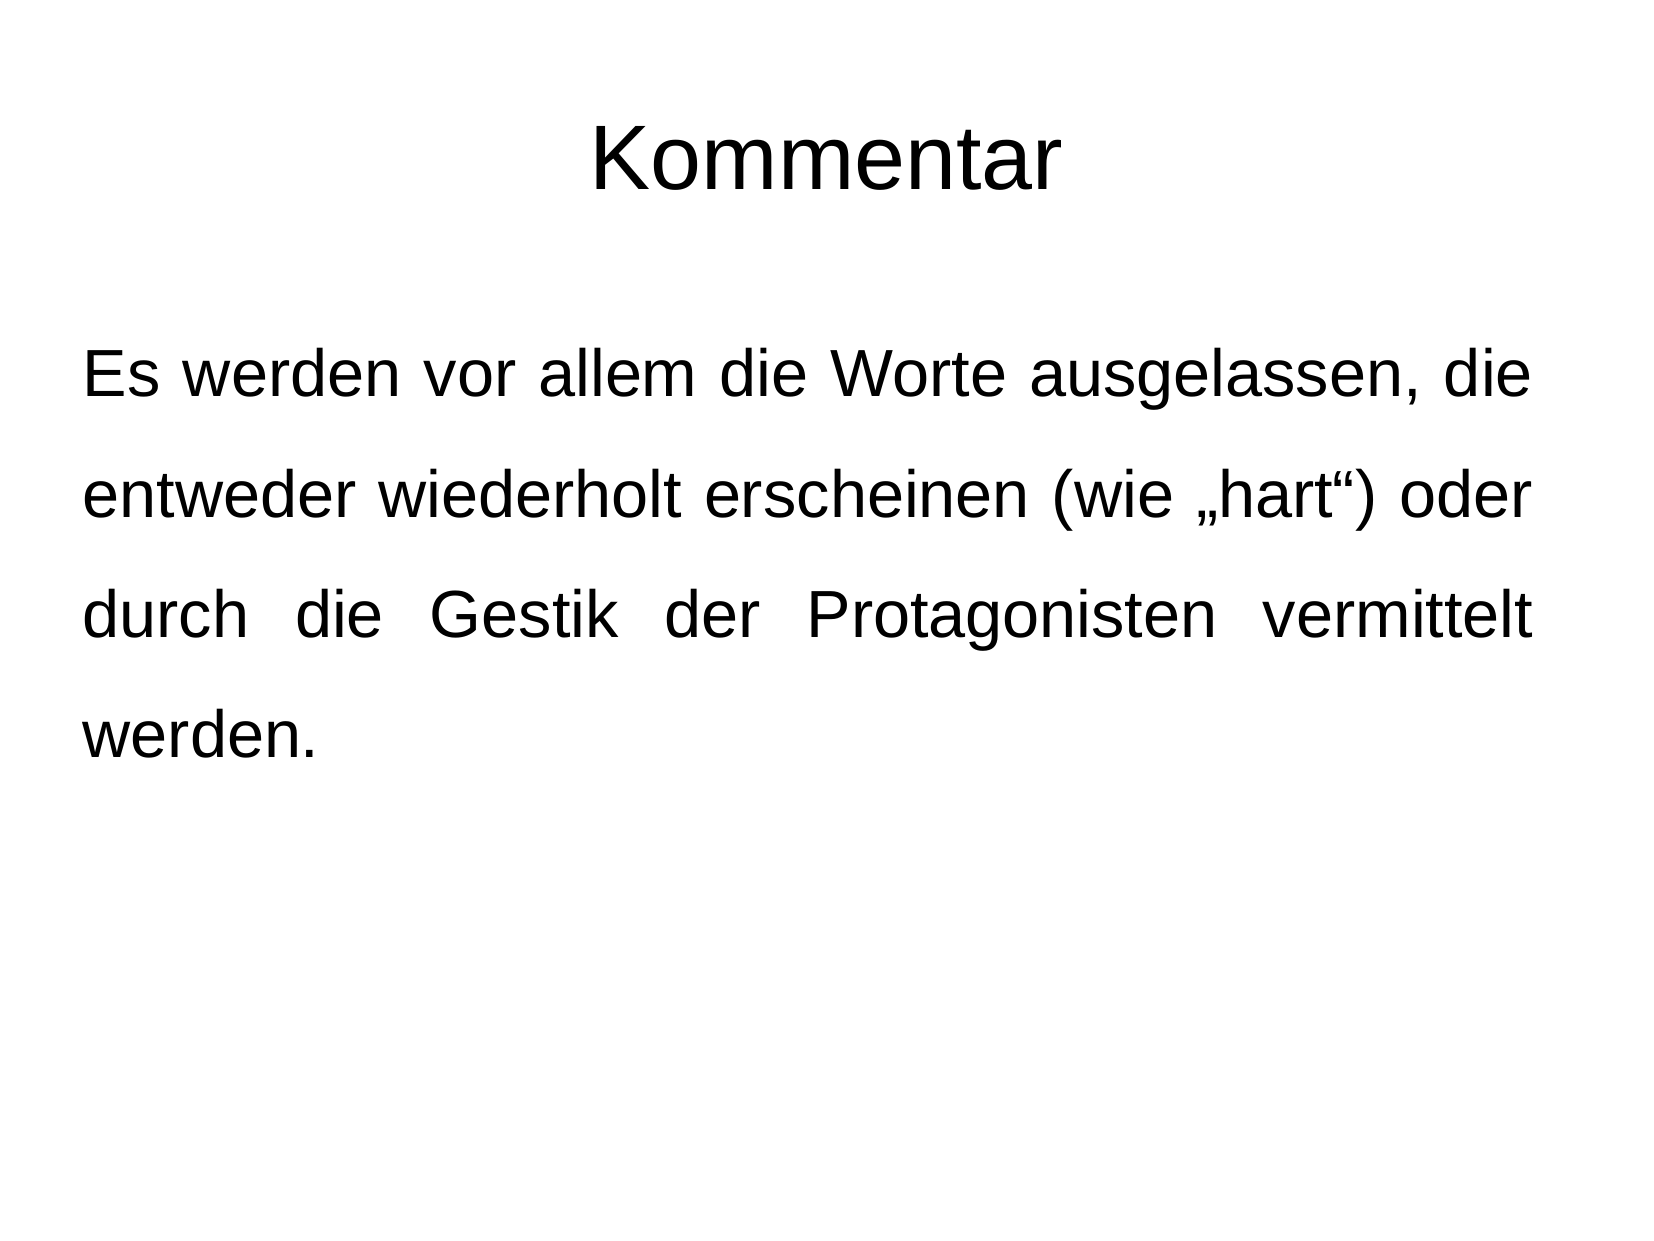

# Kommentar
Es werden vor allem die Worte ausgelassen, die entweder wiederholt erscheinen (wie „hart“) oder durch die Gestik der Protagonisten vermittelt werden.